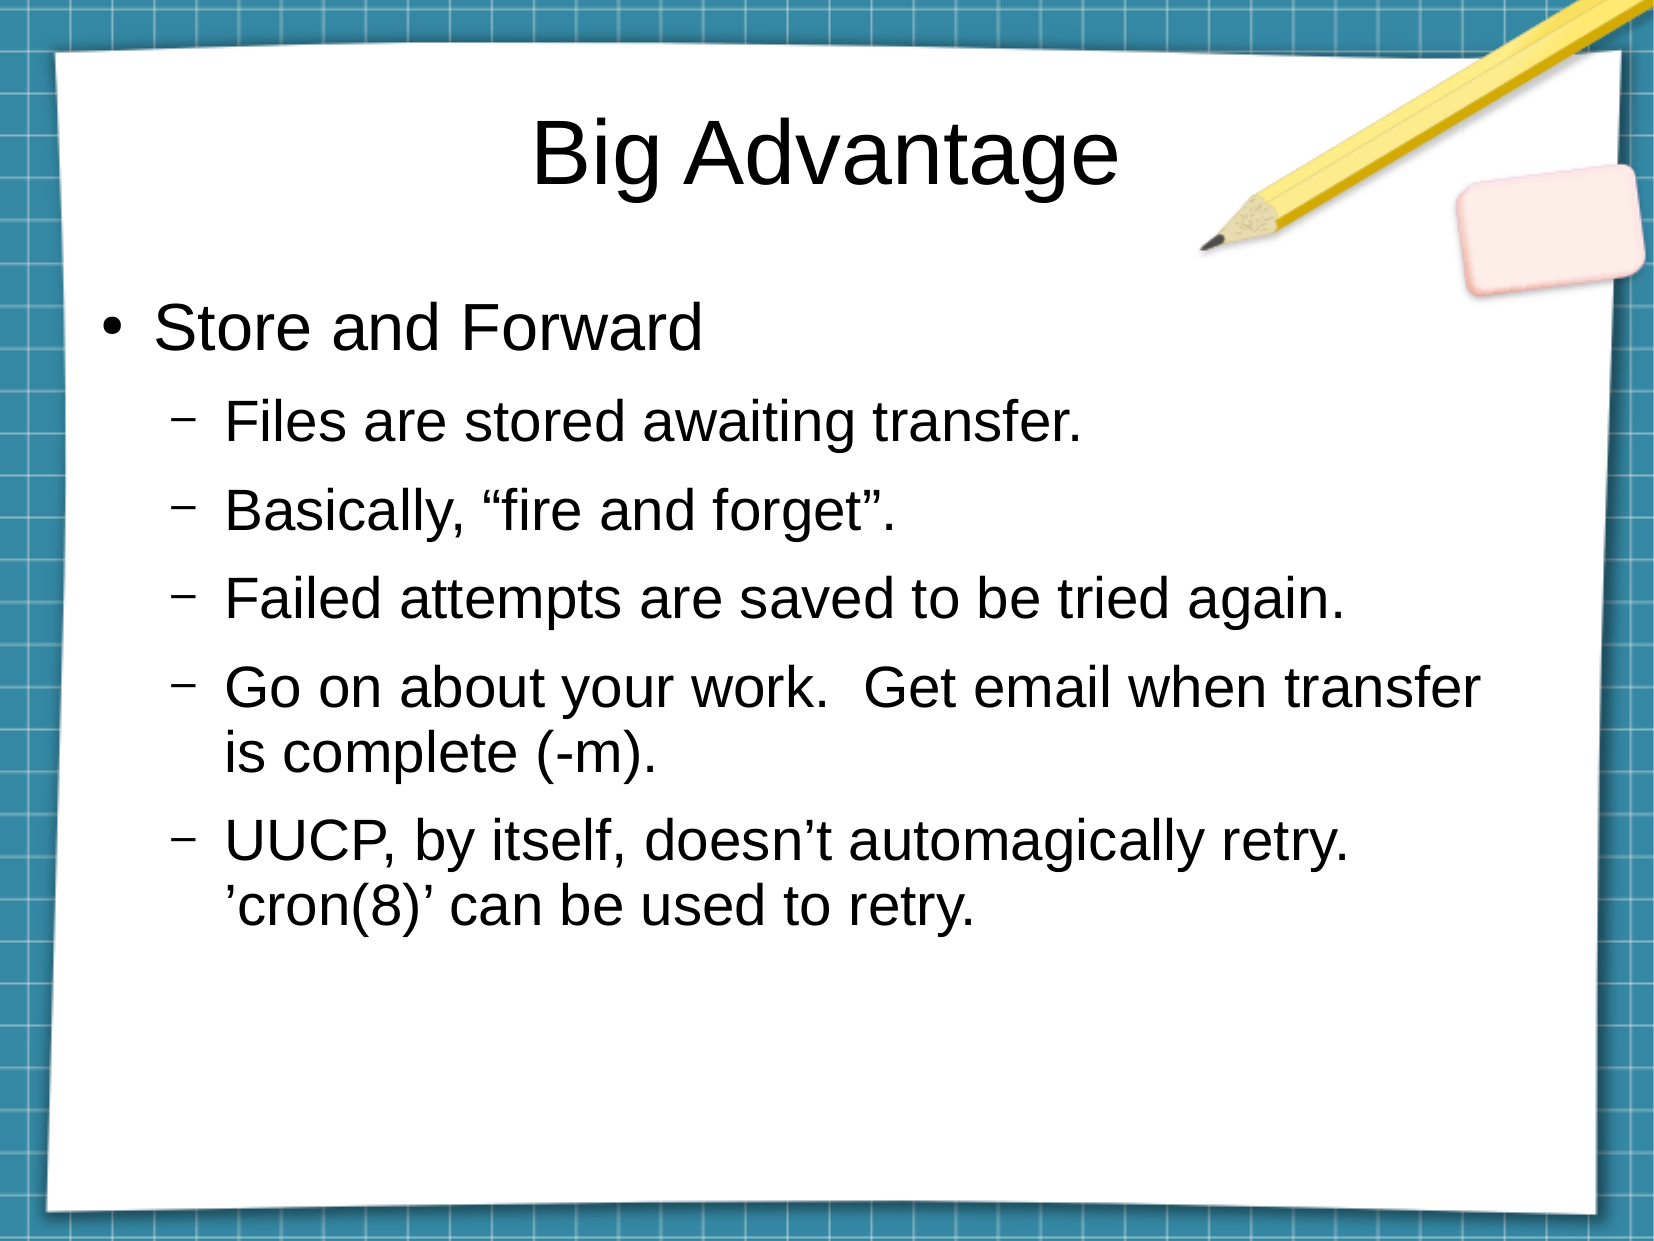

# Big Advantage
Store and Forward
Files are stored awaiting transfer.
Basically, “fire and forget”.
Failed attempts are saved to be tried again.
Go on about your work. Get email when transfer
is complete (-m).
UUCP, by itself, doesn’t automagically retry.
’cron(8)’ can be used to retry.